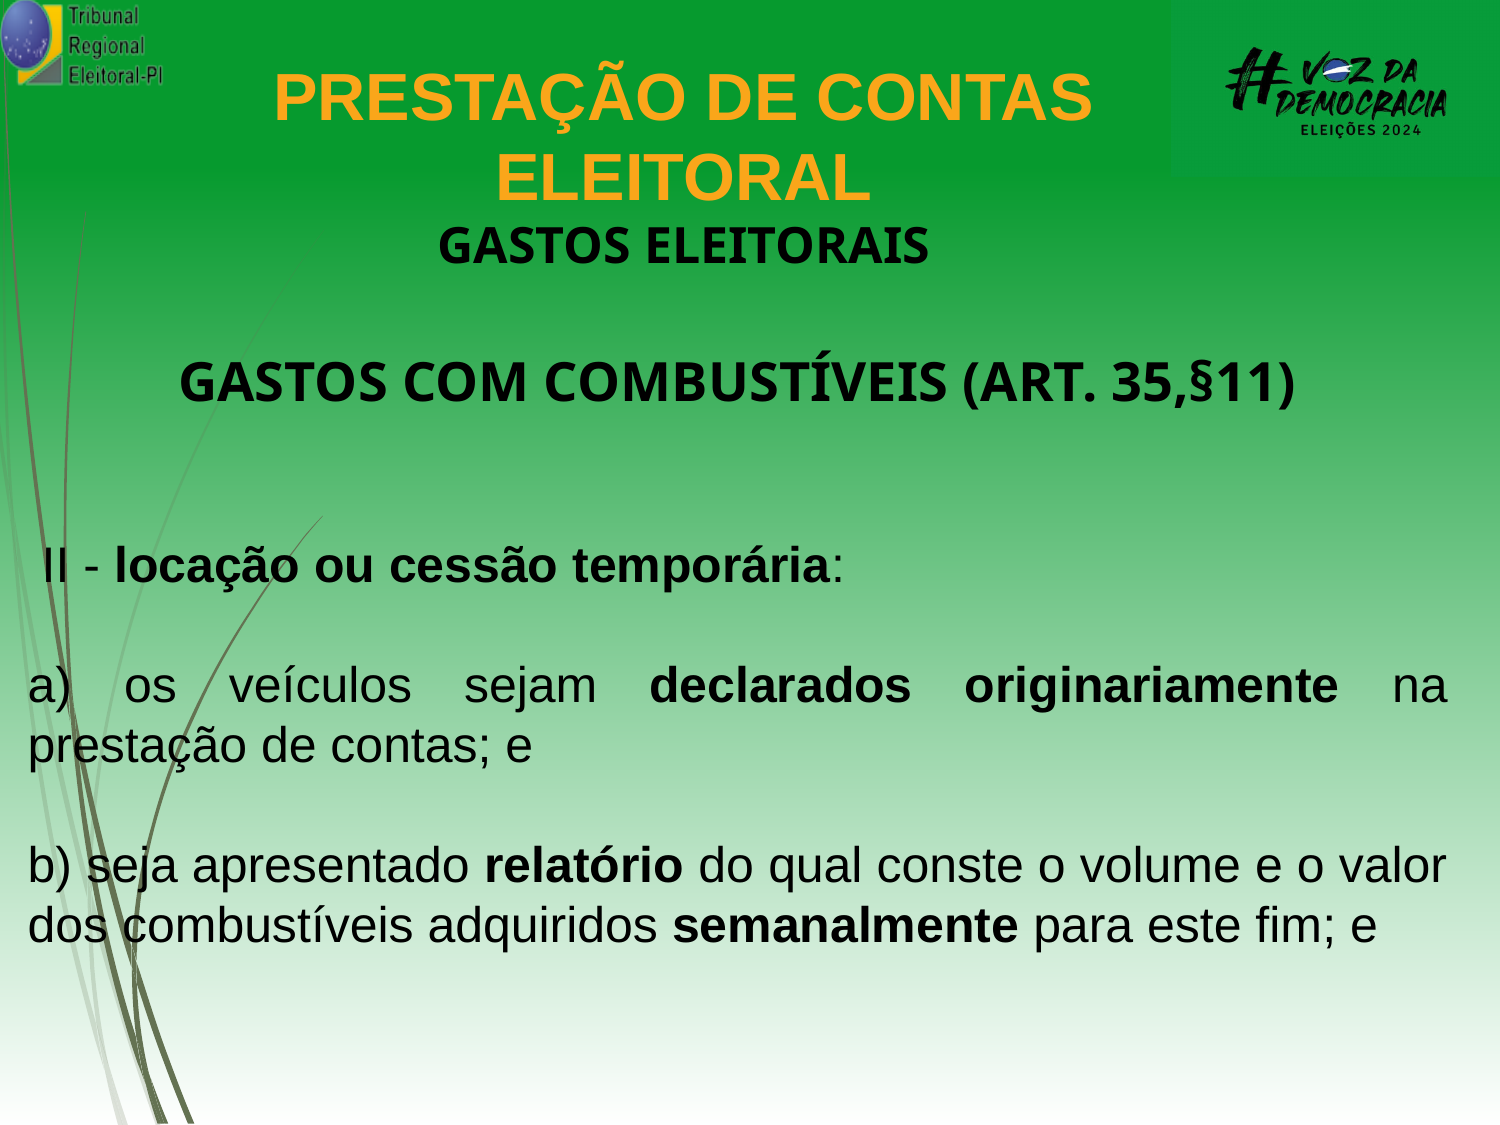

PRESTAÇÃO DE CONTAS
ELEITORAL
GASTOS ELEITORAIS
Gastos com combustíveis (art. 35,§11)
 II - locação ou cessão temporária:
a) os veículos sejam declarados originariamente na prestação de contas; e
b) seja apresentado relatório do qual conste o volume e o valor dos combustíveis adquiridos semanalmente para este fim; e